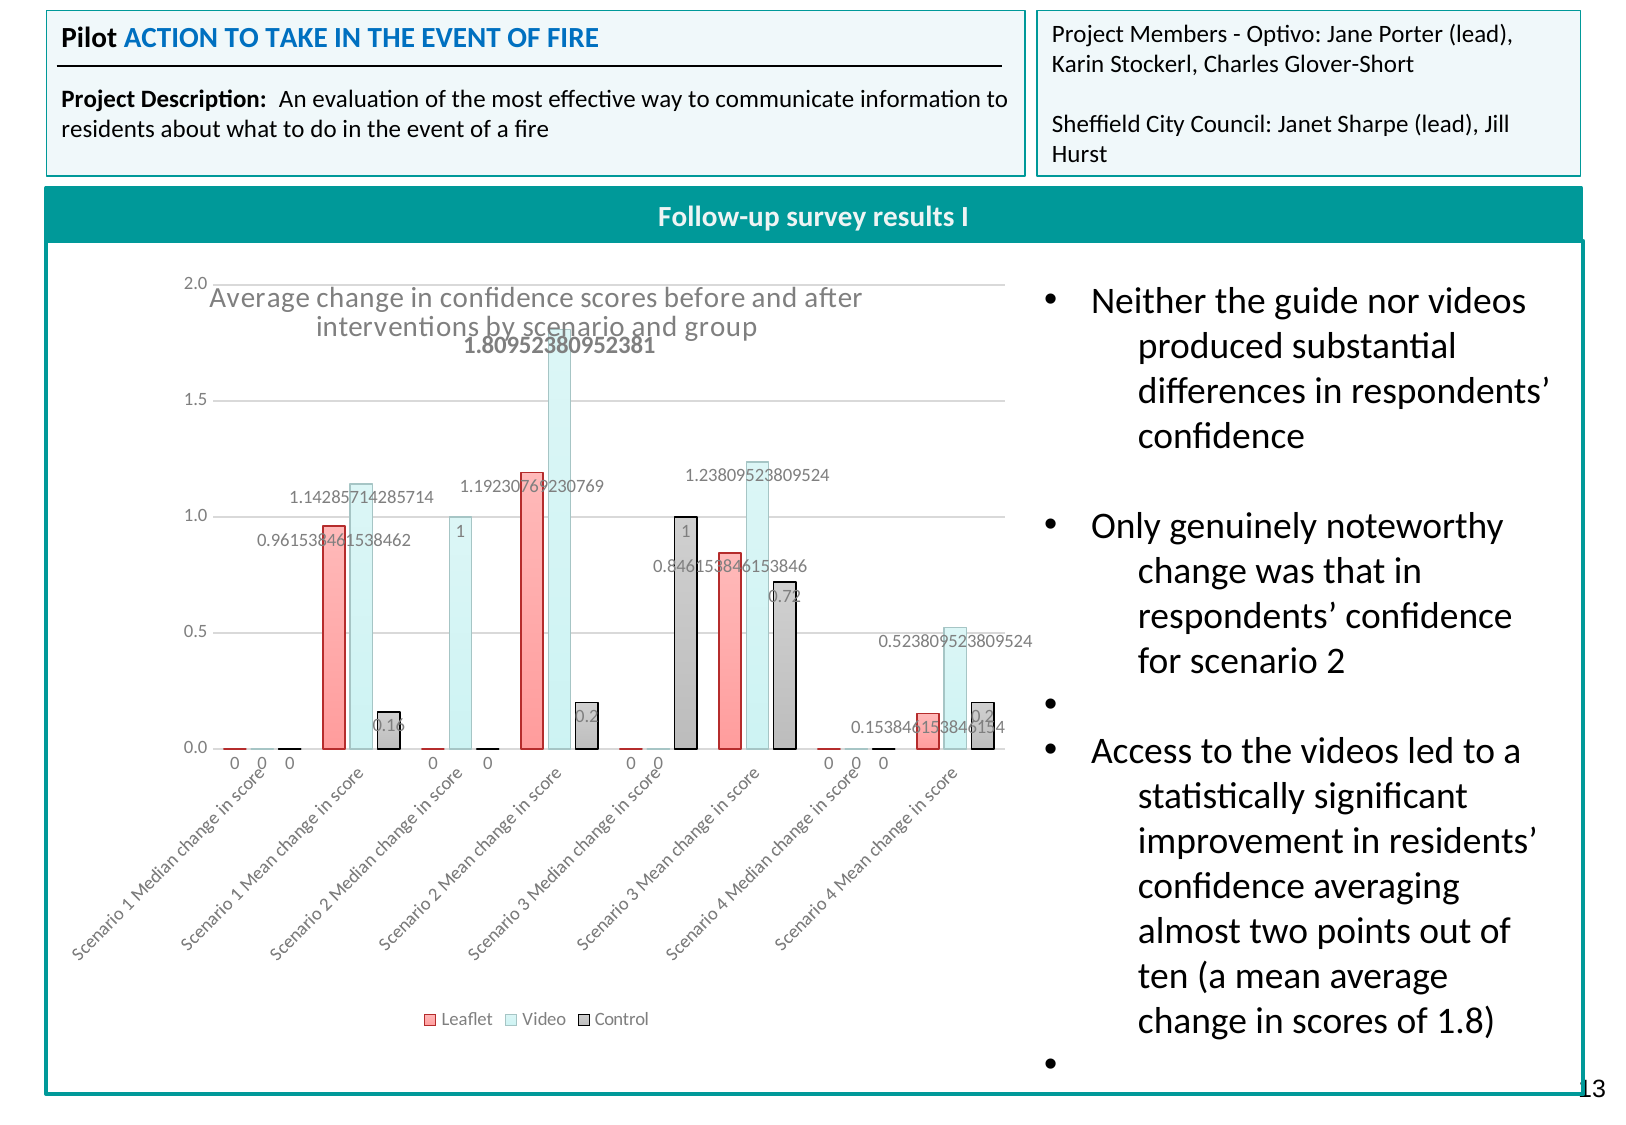

Pilot Action to take in the event of fire
Project Description: An evaluation of the most effective way to communicate information to residents about what to do in the event of a fire
Project Members - Optivo: Jane Porter (lead), Karin Stockerl, Charles Glover-Short
Sheffield City Council: Janet Sharpe (lead), Jill Hurst
Follow-up survey results I
### Chart: Average change in confidence scores before and after interventions by scenario and group
| Category | Leaflet | Video | Control |
|---|---|---|---|
| Scenario 1 Median change in score | 0.0 | 0.0 | 0.0 |
| Scenario 1 Mean change in score | 0.961538461538462 | 1.14285714285714 | 0.16 |
| Scenario 2 Median change in score | 0.0 | 1.0 | 0.0 |
| Scenario 2 Mean change in score | 1.19230769230769 | 1.80952380952381 | 0.2 |
| Scenario 3 Median change in score | 0.0 | 0.0 | 1.0 |
| Scenario 3 Mean change in score | 0.846153846153846 | 1.23809523809524 | 0.72 |
| Scenario 4 Median change in score | 0.0 | 0.0 | 0.0 |
| Scenario 4 Mean change in score | 0.153846153846154 | 0.523809523809524 | 0.2 |Neither the guide nor videos produced substantial differences in respondents’ confidence
Only genuinely noteworthy change was that in respondents’ confidence for scenario 2
Access to the videos led to a statistically significant improvement in residents’ confidence averaging almost two points out of ten (a mean average change in scores of 1.8)